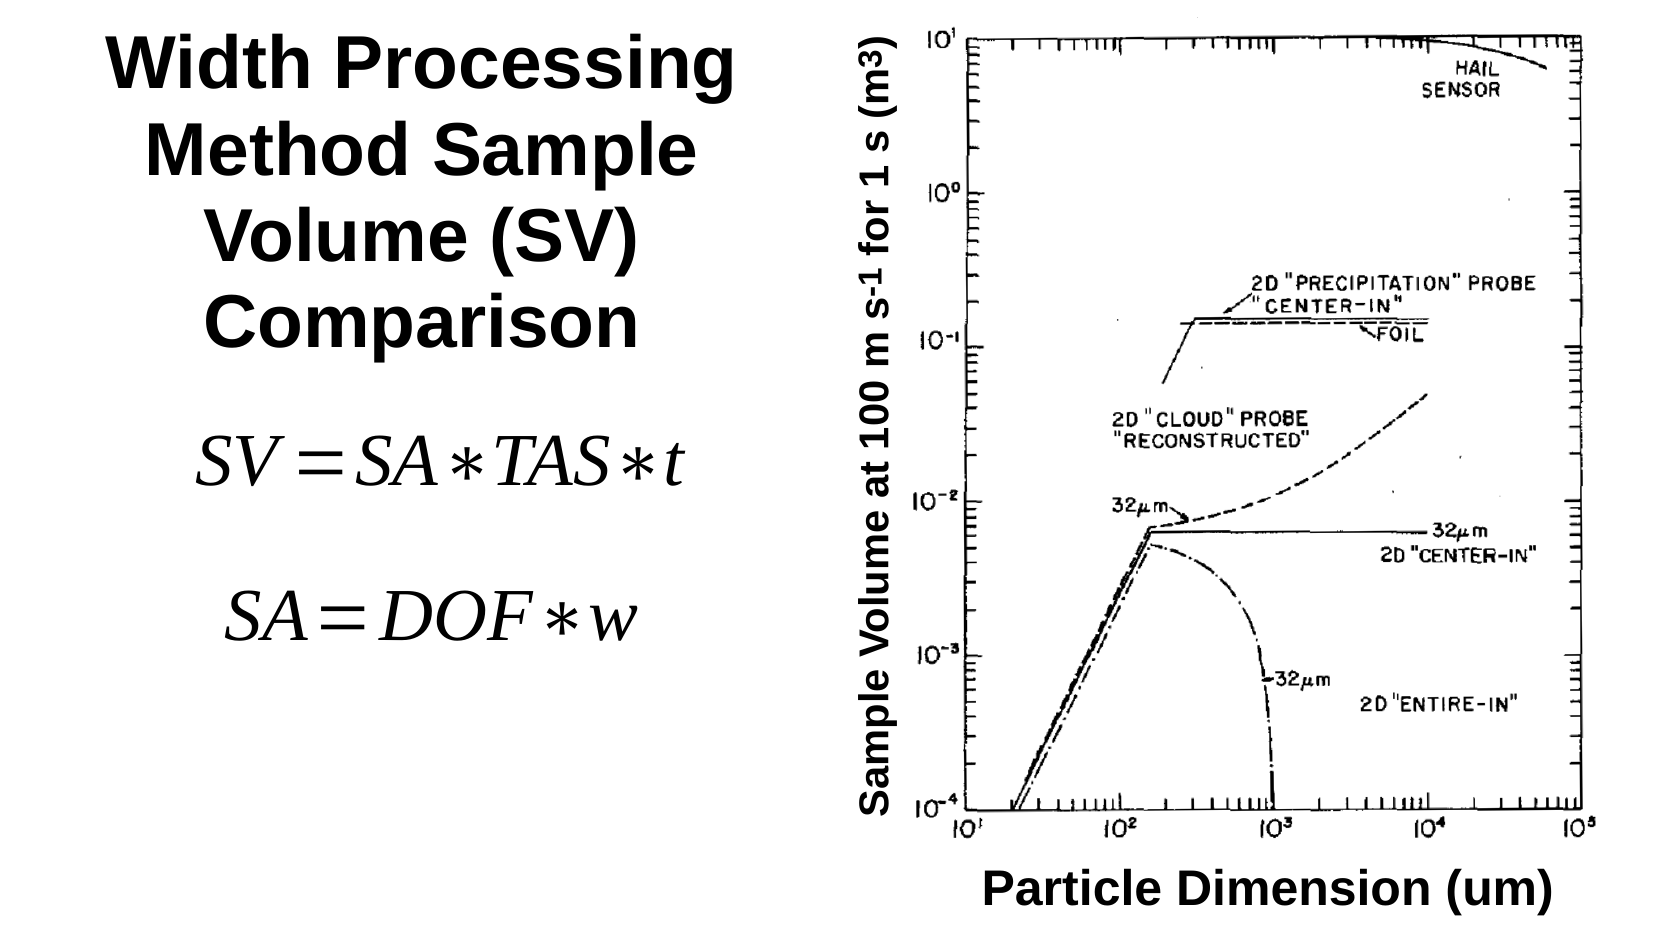

Width Processing Method Sample Volume (SV)
Comparison
Sample Volume at 100 m s-1 for 1 s (m3)
Particle Dimension (um)